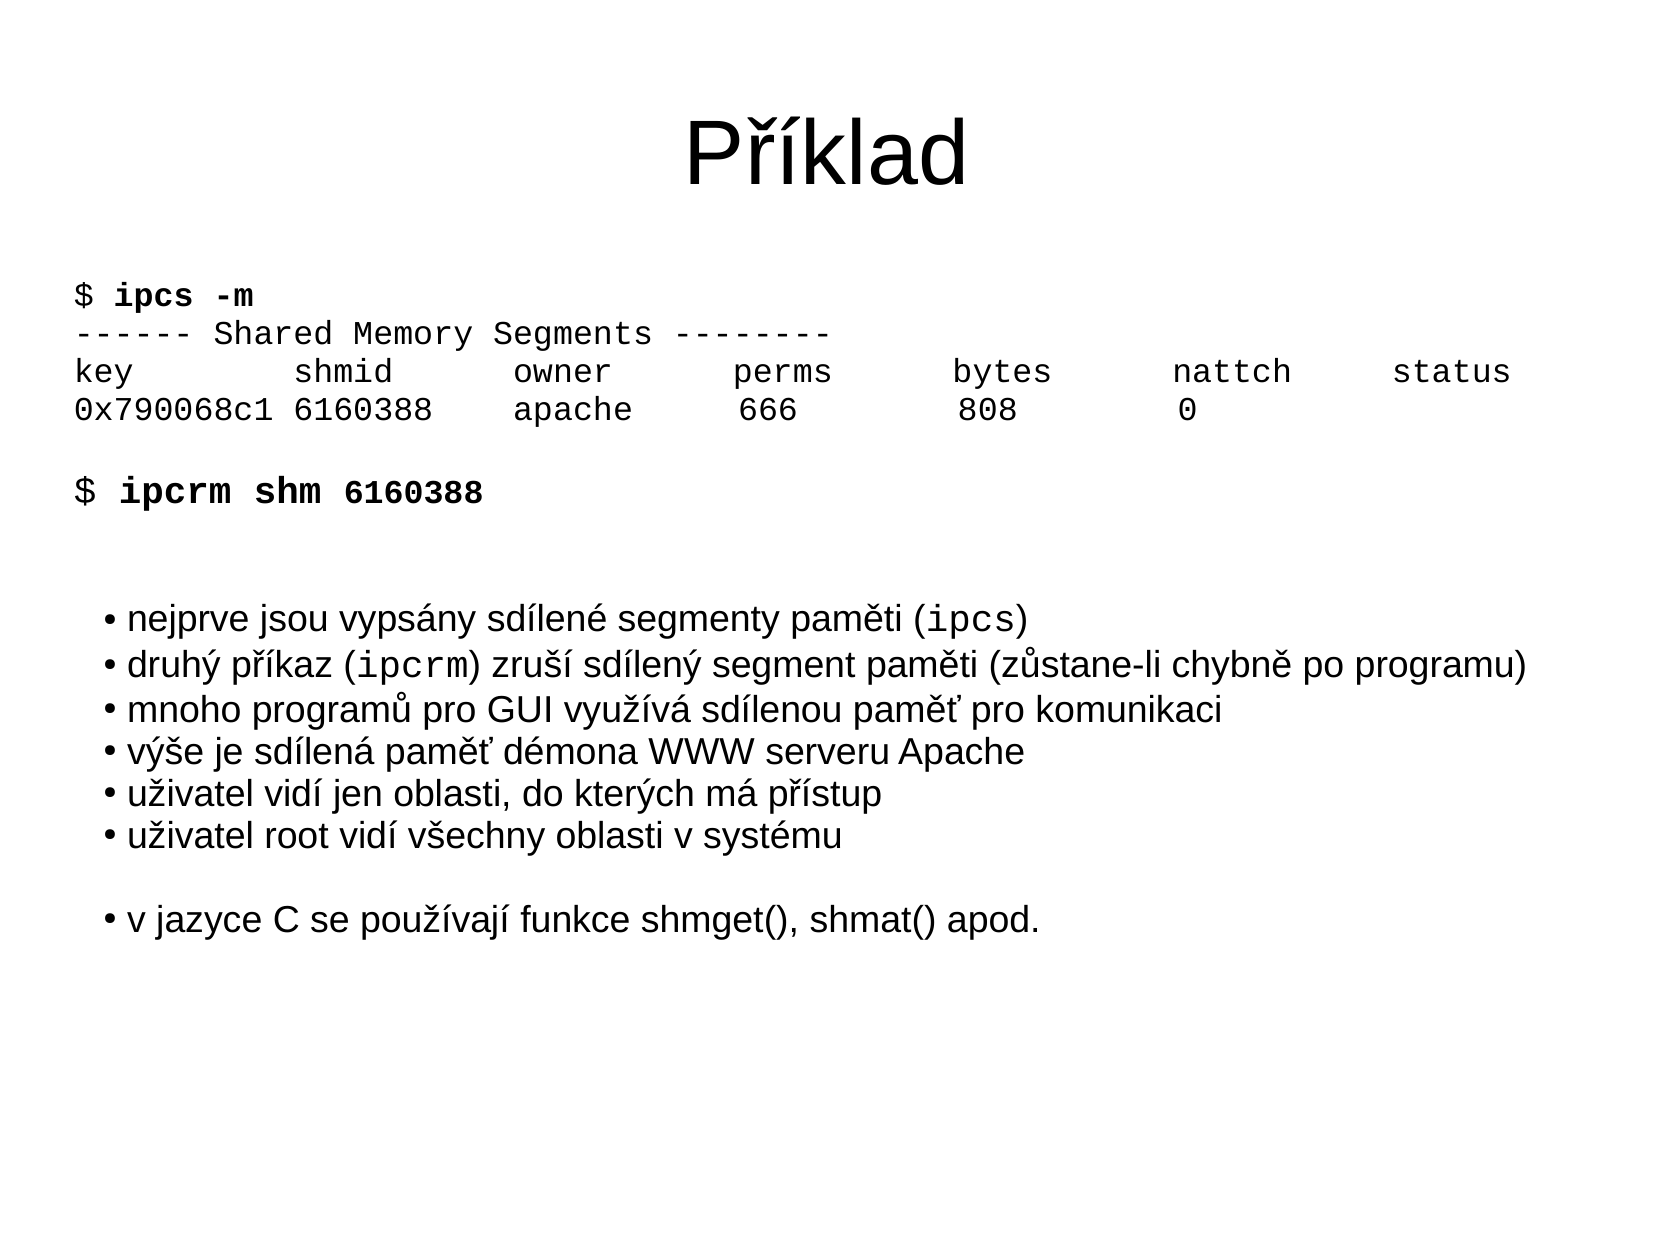

# Příklad
$ ipcs -m
------ Shared Memory Segments --------
key shmid owner perms bytes nattch status
0x790068c1 6160388 apache		666 808 0
$ ipcrm shm 6160388
 nejprve jsou vypsány sdílené segmenty paměti (ipcs)
 druhý příkaz (ipcrm) zruší sdílený segment paměti (zůstane-li chybně po programu)
 mnoho programů pro GUI využívá sdílenou paměť pro komunikaci
 výše je sdílená paměť démona WWW serveru Apache
 uživatel vidí jen oblasti, do kterých má přístup
 uživatel root vidí všechny oblasti v systému
 v jazyce C se používají funkce shmget(), shmat() apod.